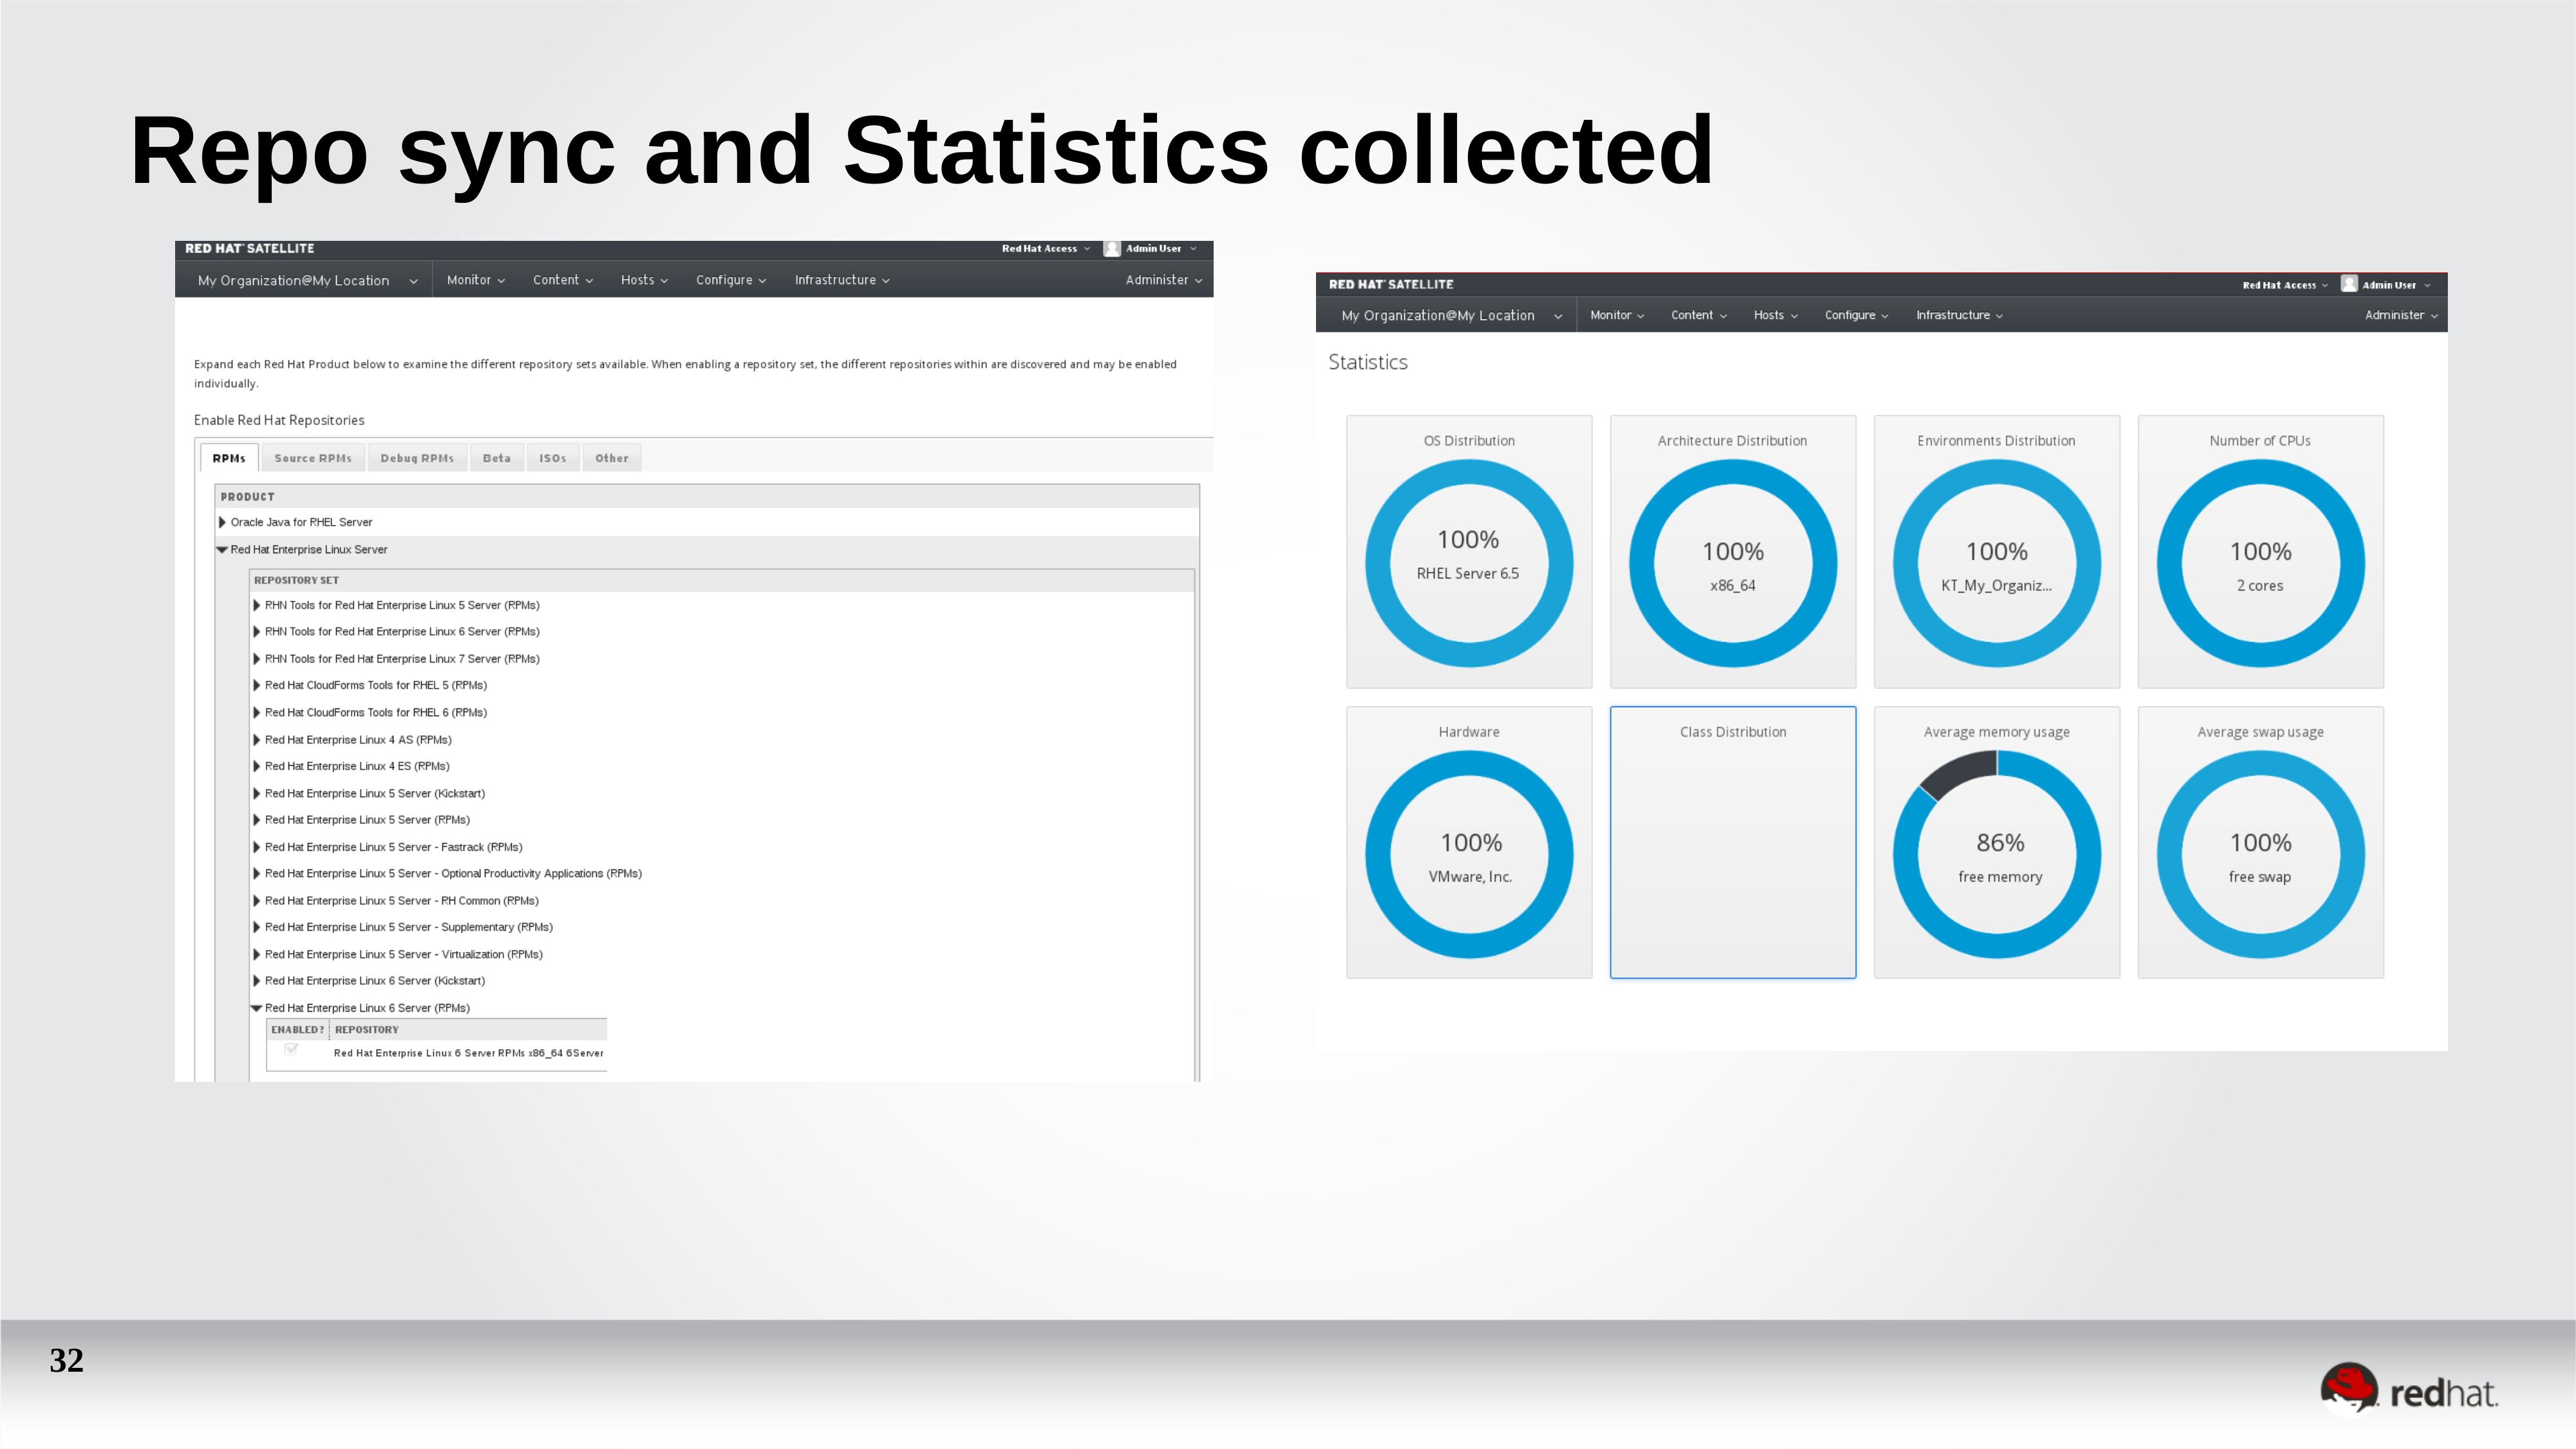

# Repo sync and Statistics collected
32